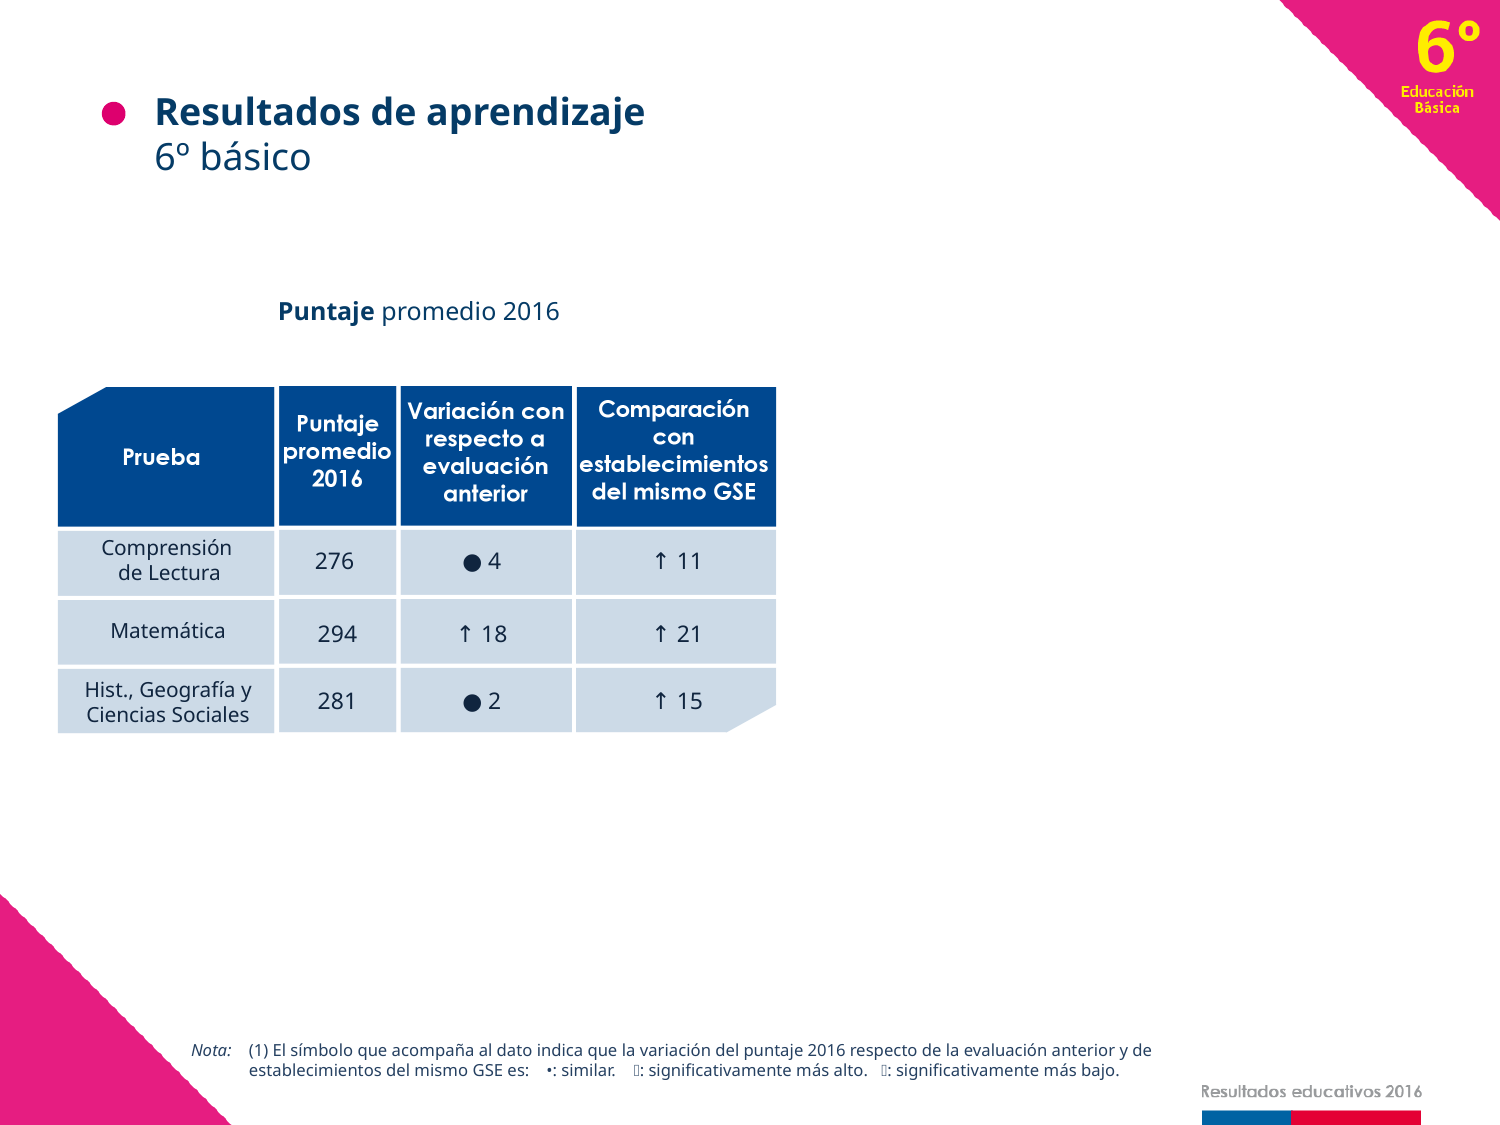

Resultados de aprendizaje
6º básico
Puntaje promedio 2016
Comprensión
 de Lectura
276
● 4
↑ 11
Matemática
294
↑ 18
↑ 21
Hist., Geografía y Ciencias Sociales
281
● 2
↑ 15
Nota:
(1) El símbolo que acompaña al dato indica que la variación del puntaje 2016 respecto de la evaluación anterior y de establecimientos del mismo GSE es: •: similar. : significativamente más alto. : significativamente más bajo.